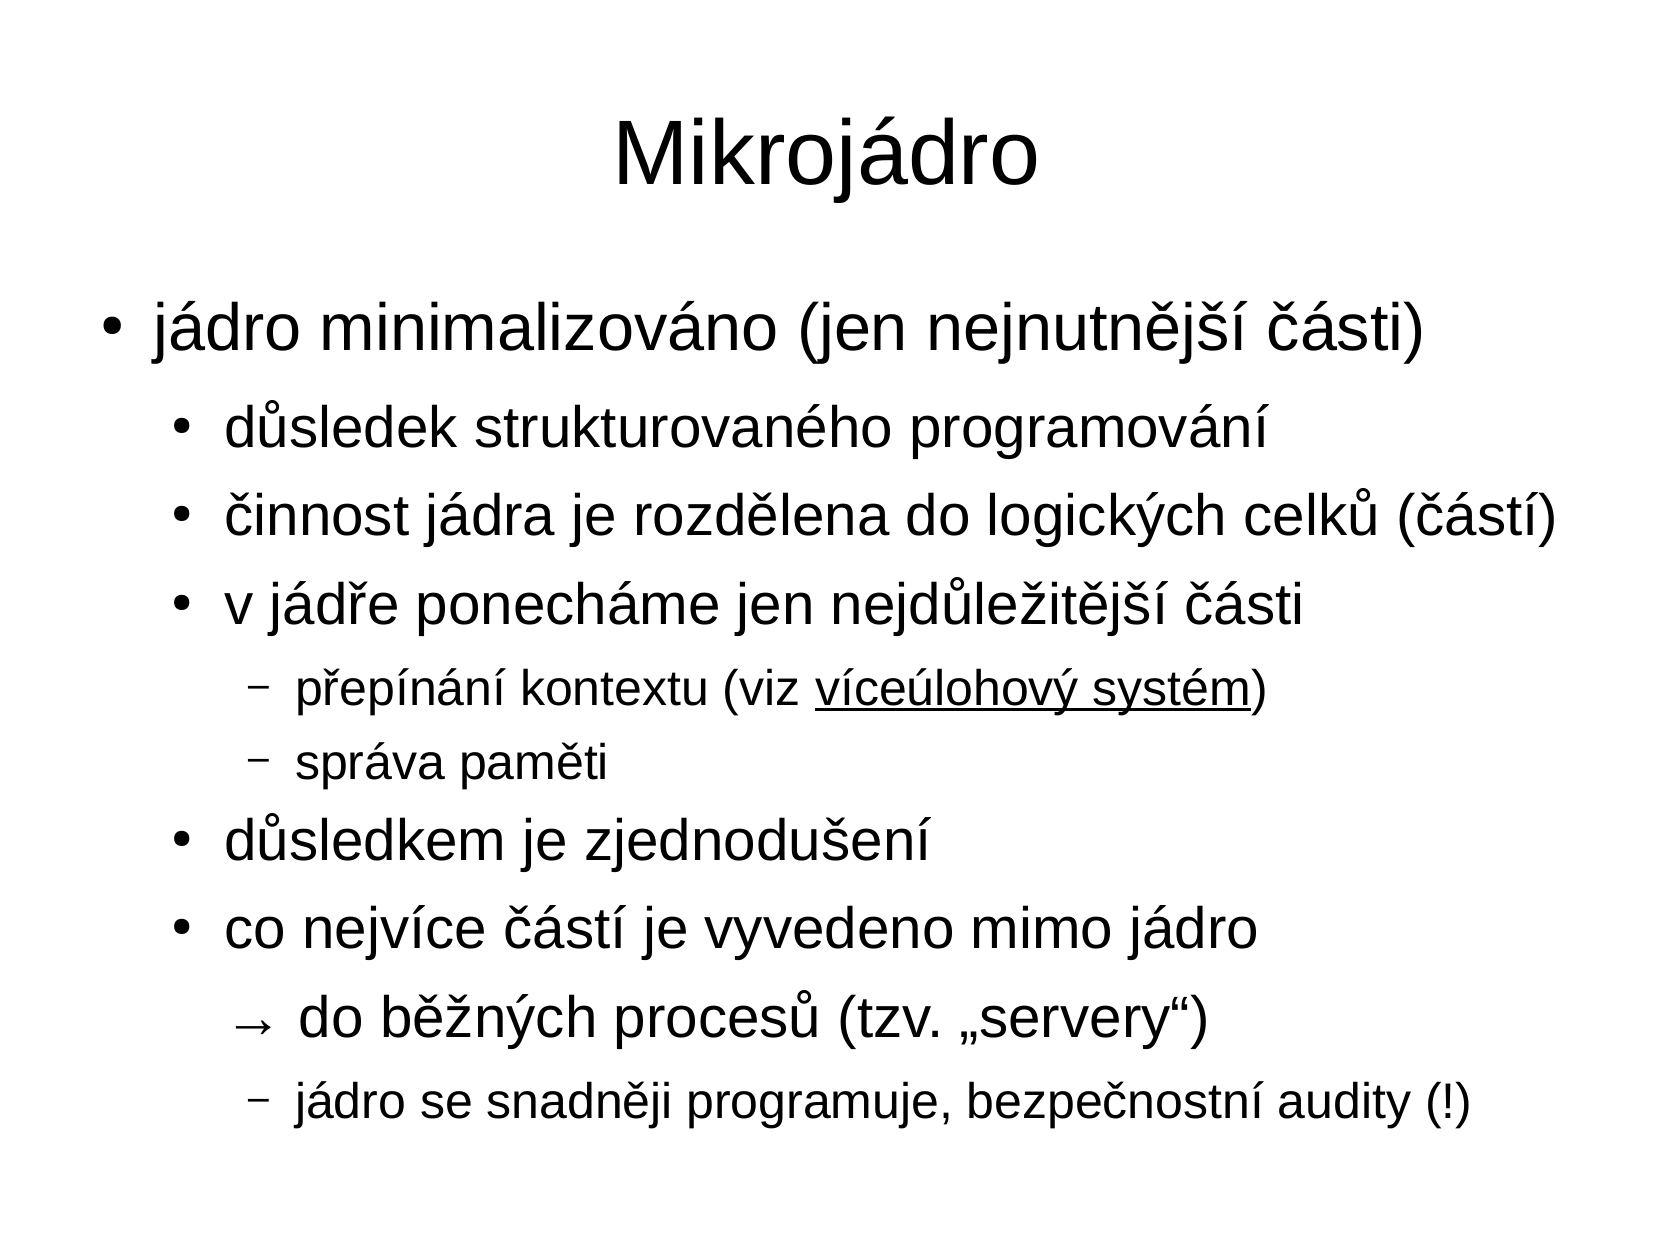

# Mikrojádro
jádro minimalizováno (jen nejnutnější části)
důsledek strukturovaného programování
činnost jádra je rozdělena do logických celků (částí)
v jádře ponecháme jen nejdůležitější části
přepínání kontextu (viz víceúlohový systém)
správa paměti
důsledkem je zjednodušení
co nejvíce částí je vyvedeno mimo jádro
→ do běžných procesů (tzv. „servery“)
jádro se snadněji programuje, bezpečnostní audity (!)